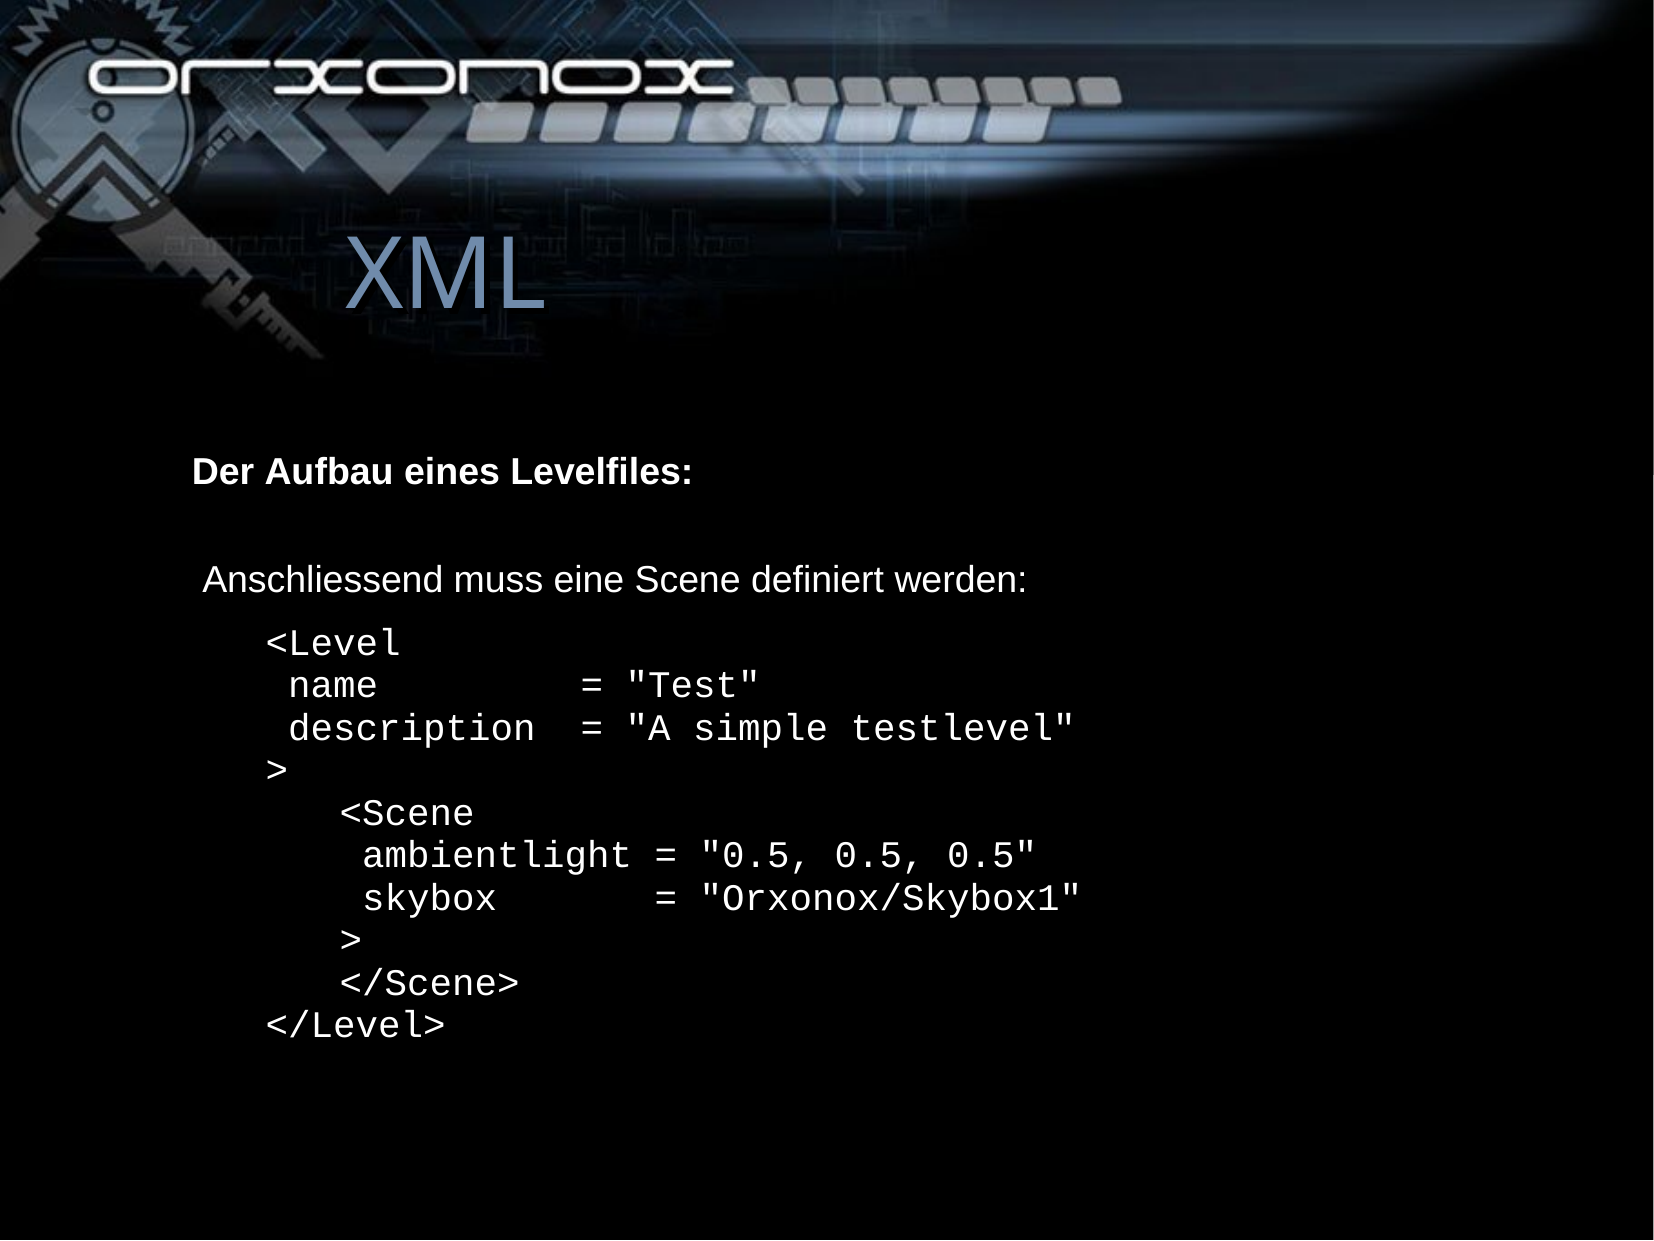

XML
Der Aufbau eines Levelfiles:
 Anschliessend muss eine Scene definiert werden:
	<Level
	 name = "Test"
	 description = "A simple testlevel"
	>
		<Scene
 		 ambientlight = "0.5, 0.5, 0.5"
		 skybox = "Orxonox/Skybox1"
		>
		</Scene>
	</Level>